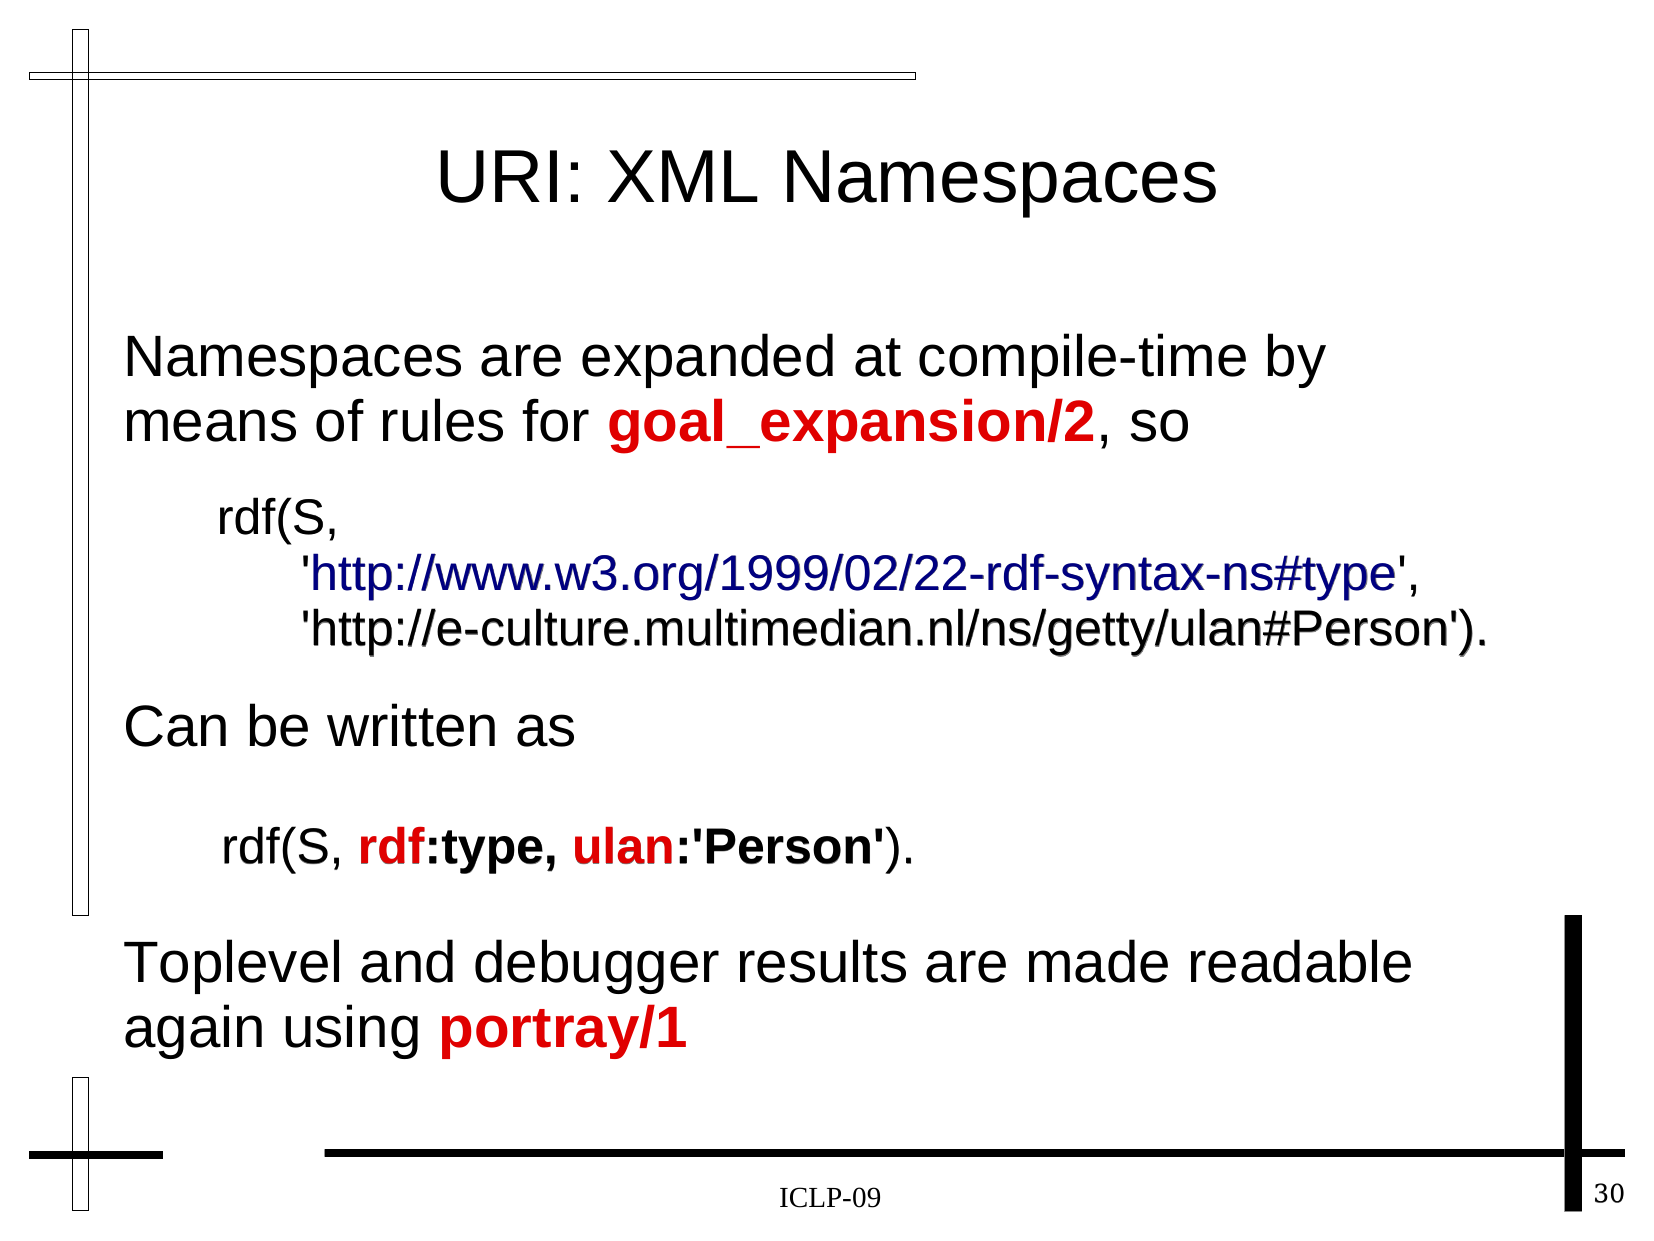

# URI: XML Namespaces
Namespaces are expanded at compile-time by means of rules for goal_expansion/2, so
rdf(S,
 'http://www.w3.org/1999/02/22-rdf-syntax-ns#type',
 'http://e-culture.multimedian.nl/ns/getty/ulan#Person').
Can be written as
rdf(S, rdf:type, ulan:'Person').
Toplevel and debugger results are made readable again using portray/1